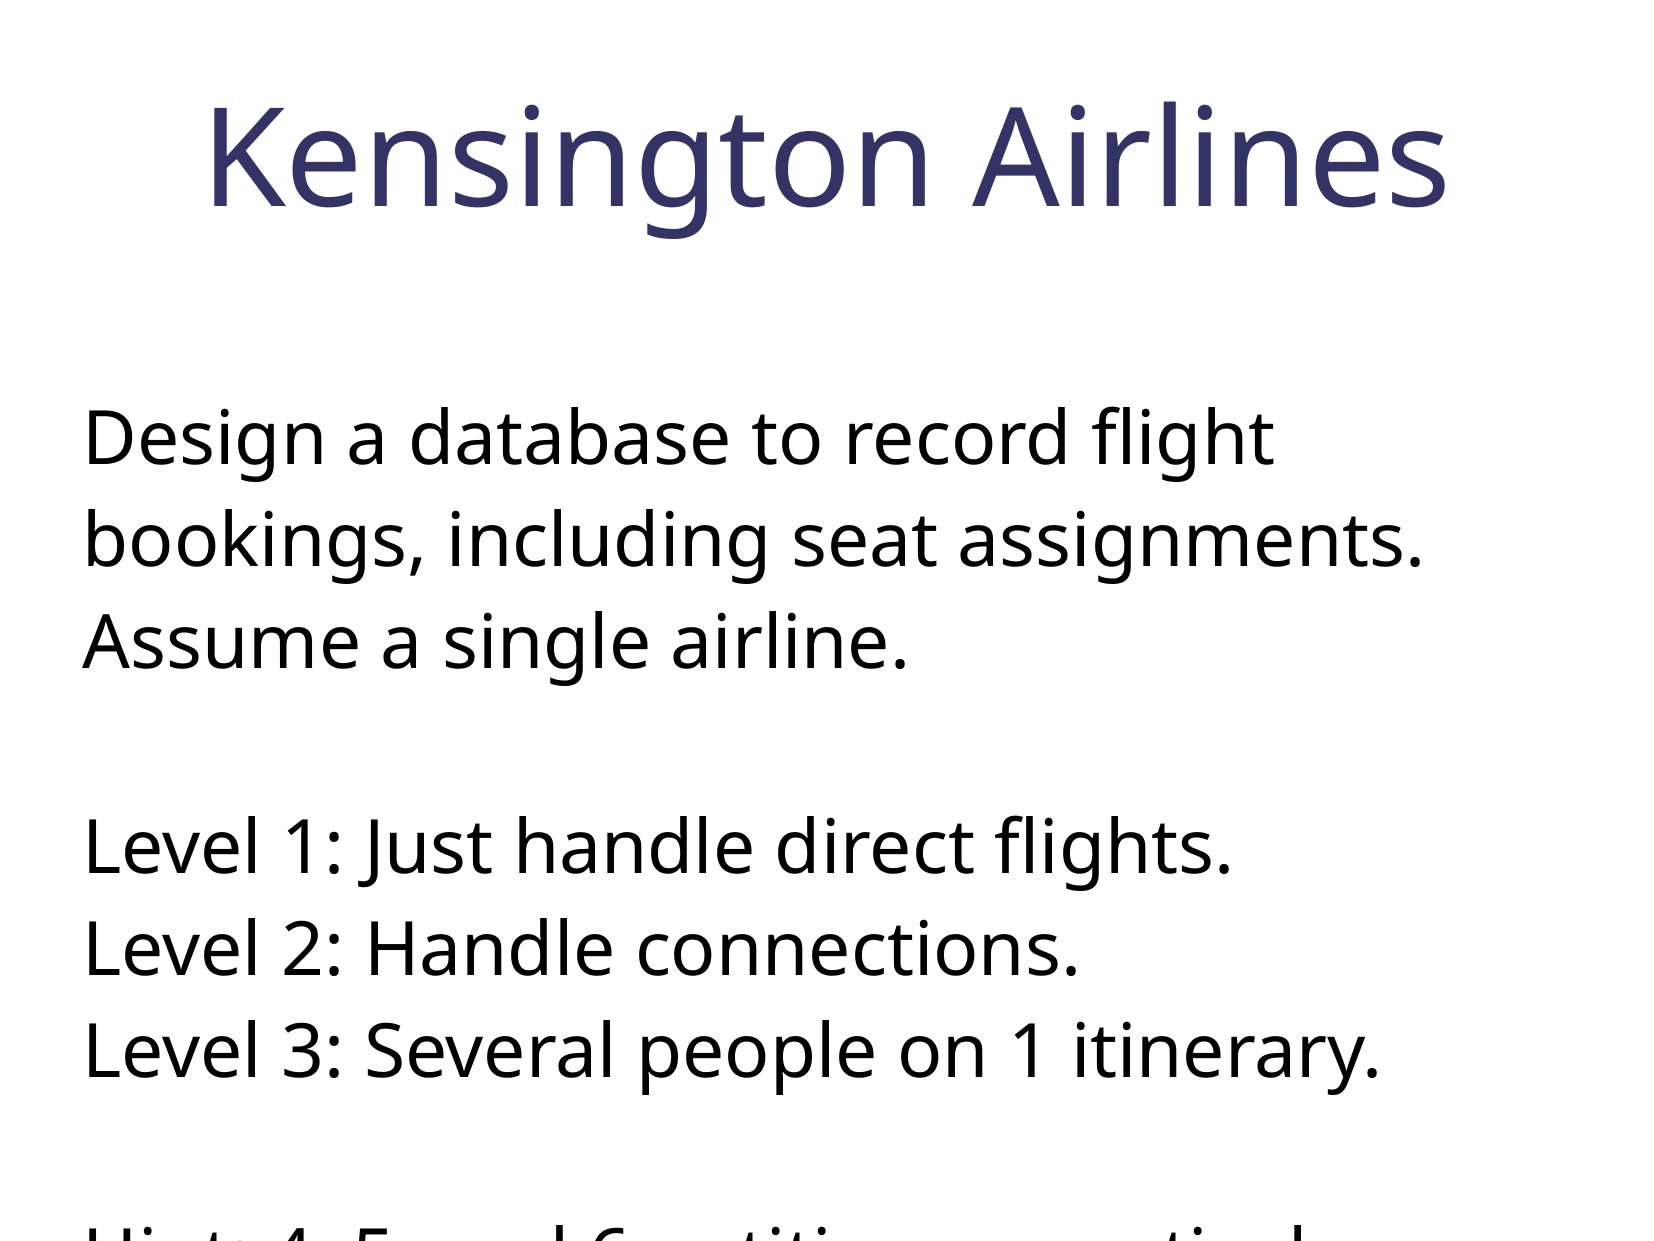

# Kensington Airlines
Design a database to record flight bookings, including seat assignments. Assume a single airline.
Level 1: Just handle direct flights.
Level 2: Handle connections.
Level 3: Several people on 1 itinerary.
Hint: 4, 5, and 6 entities respectively.